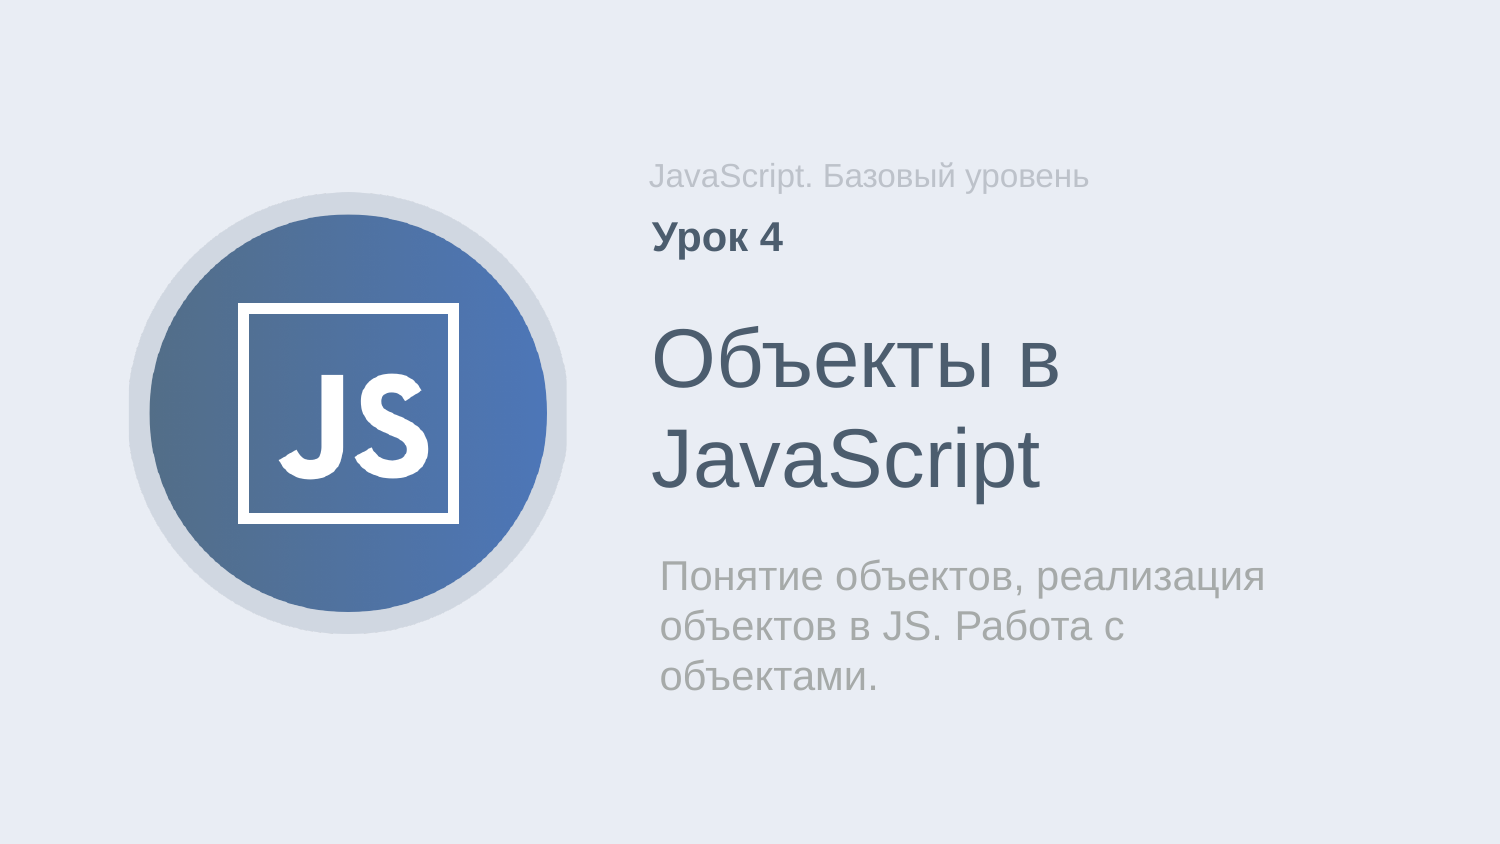

# JavaScript. Базовый уровень
Урок 4
Объекты в JavaScript
Понятие объектов, реализация объектов в JS. Работа с объектами.